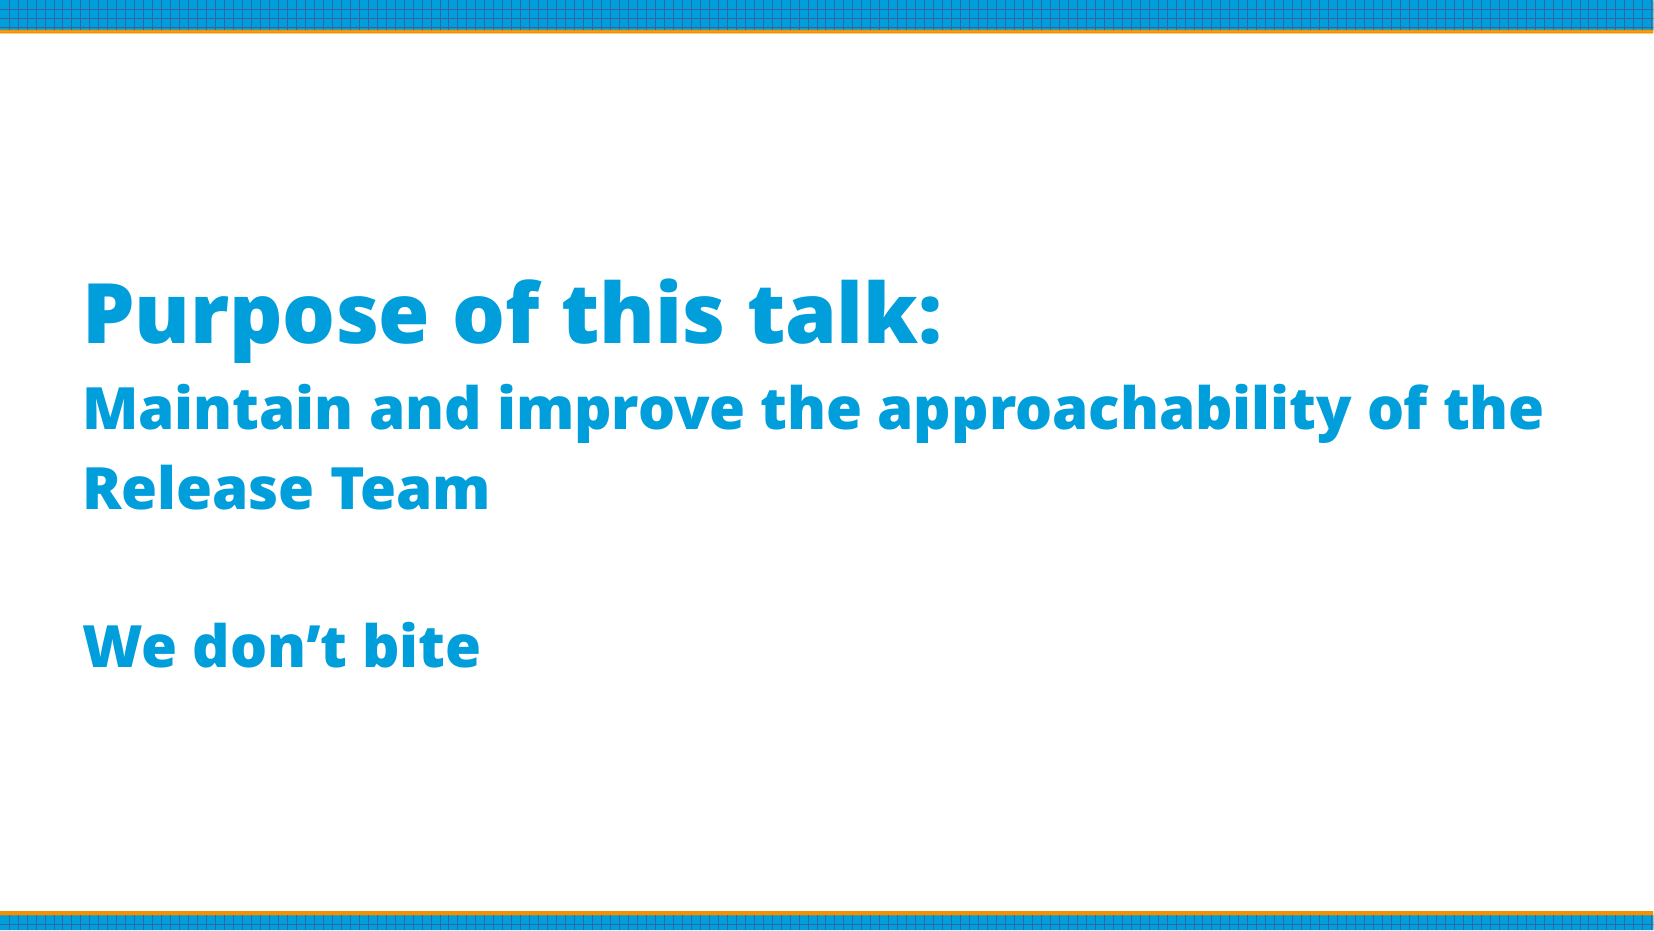

# Purpose of this talk:
Maintain and improve the approachability of the Release Team
We don’t bite